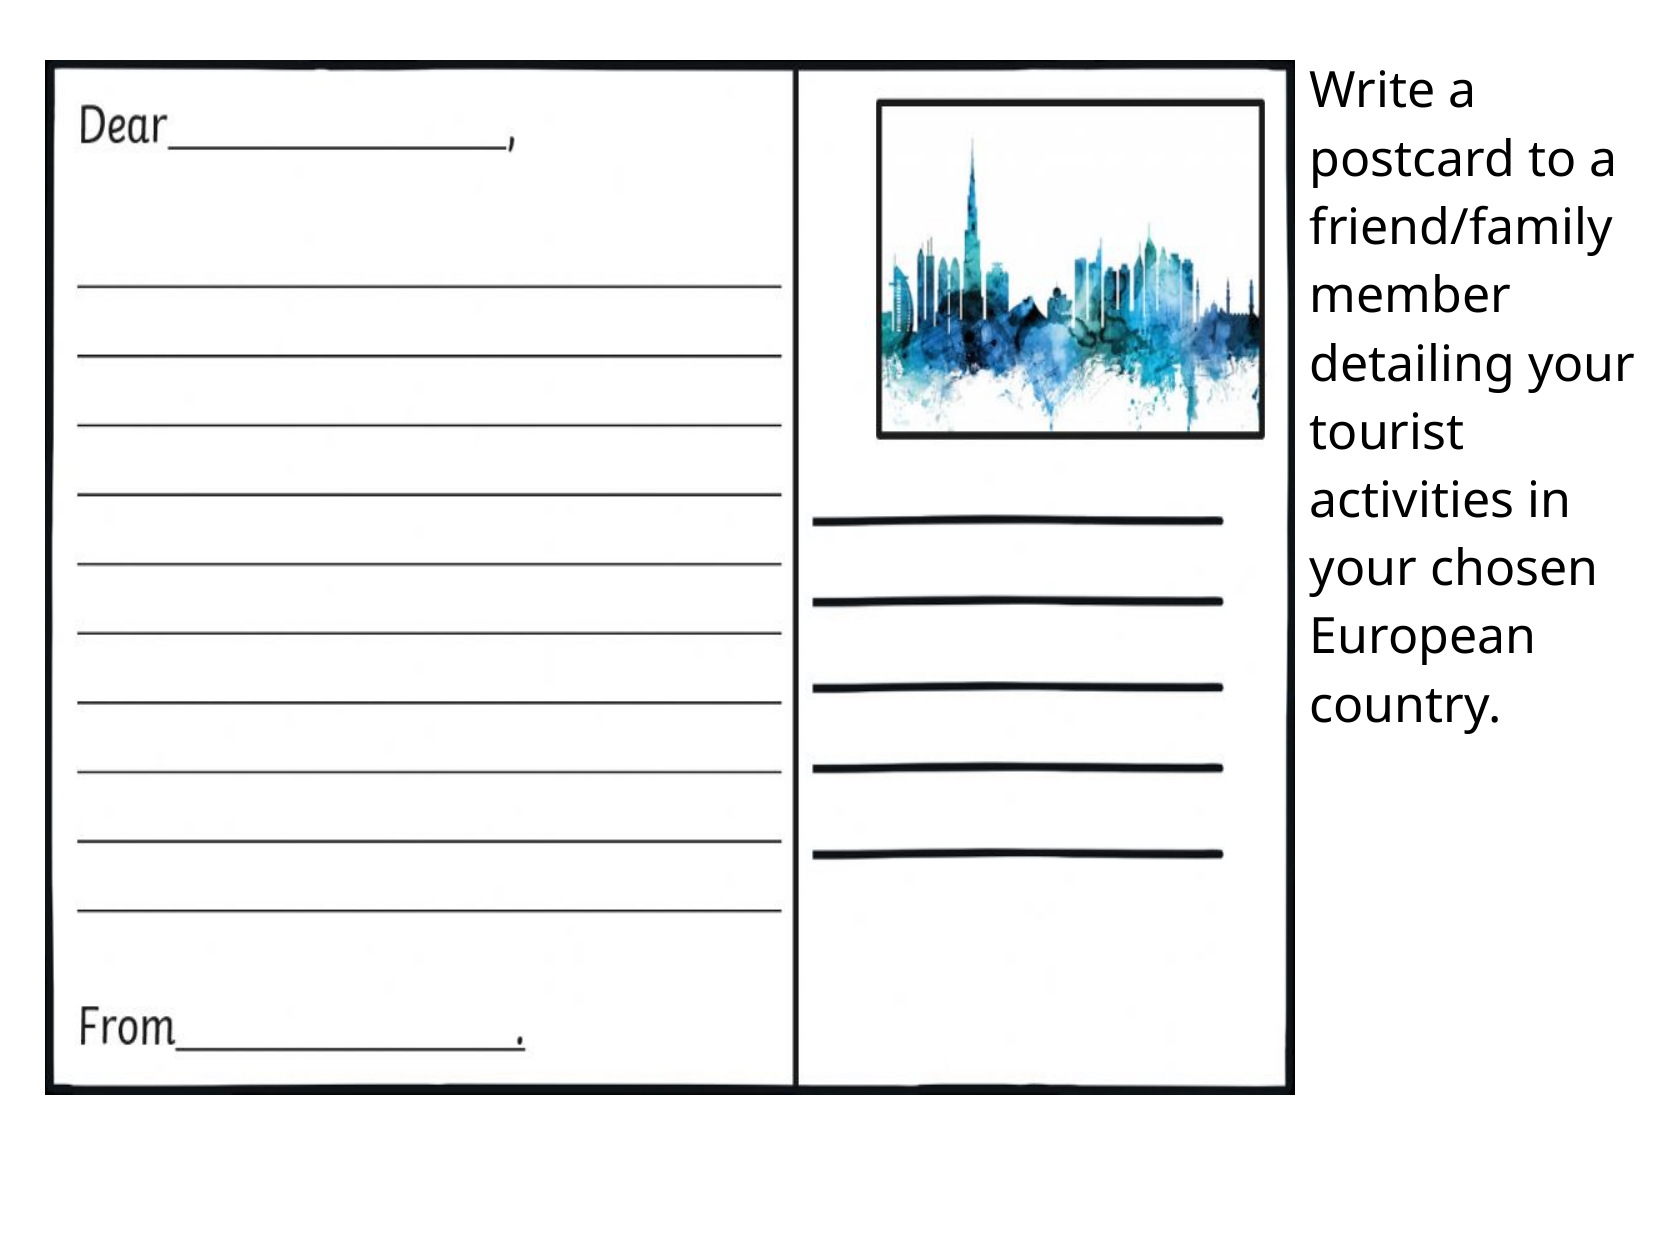

Write a postcard to a friend/family member detailing your tourist activities in your chosen European country.